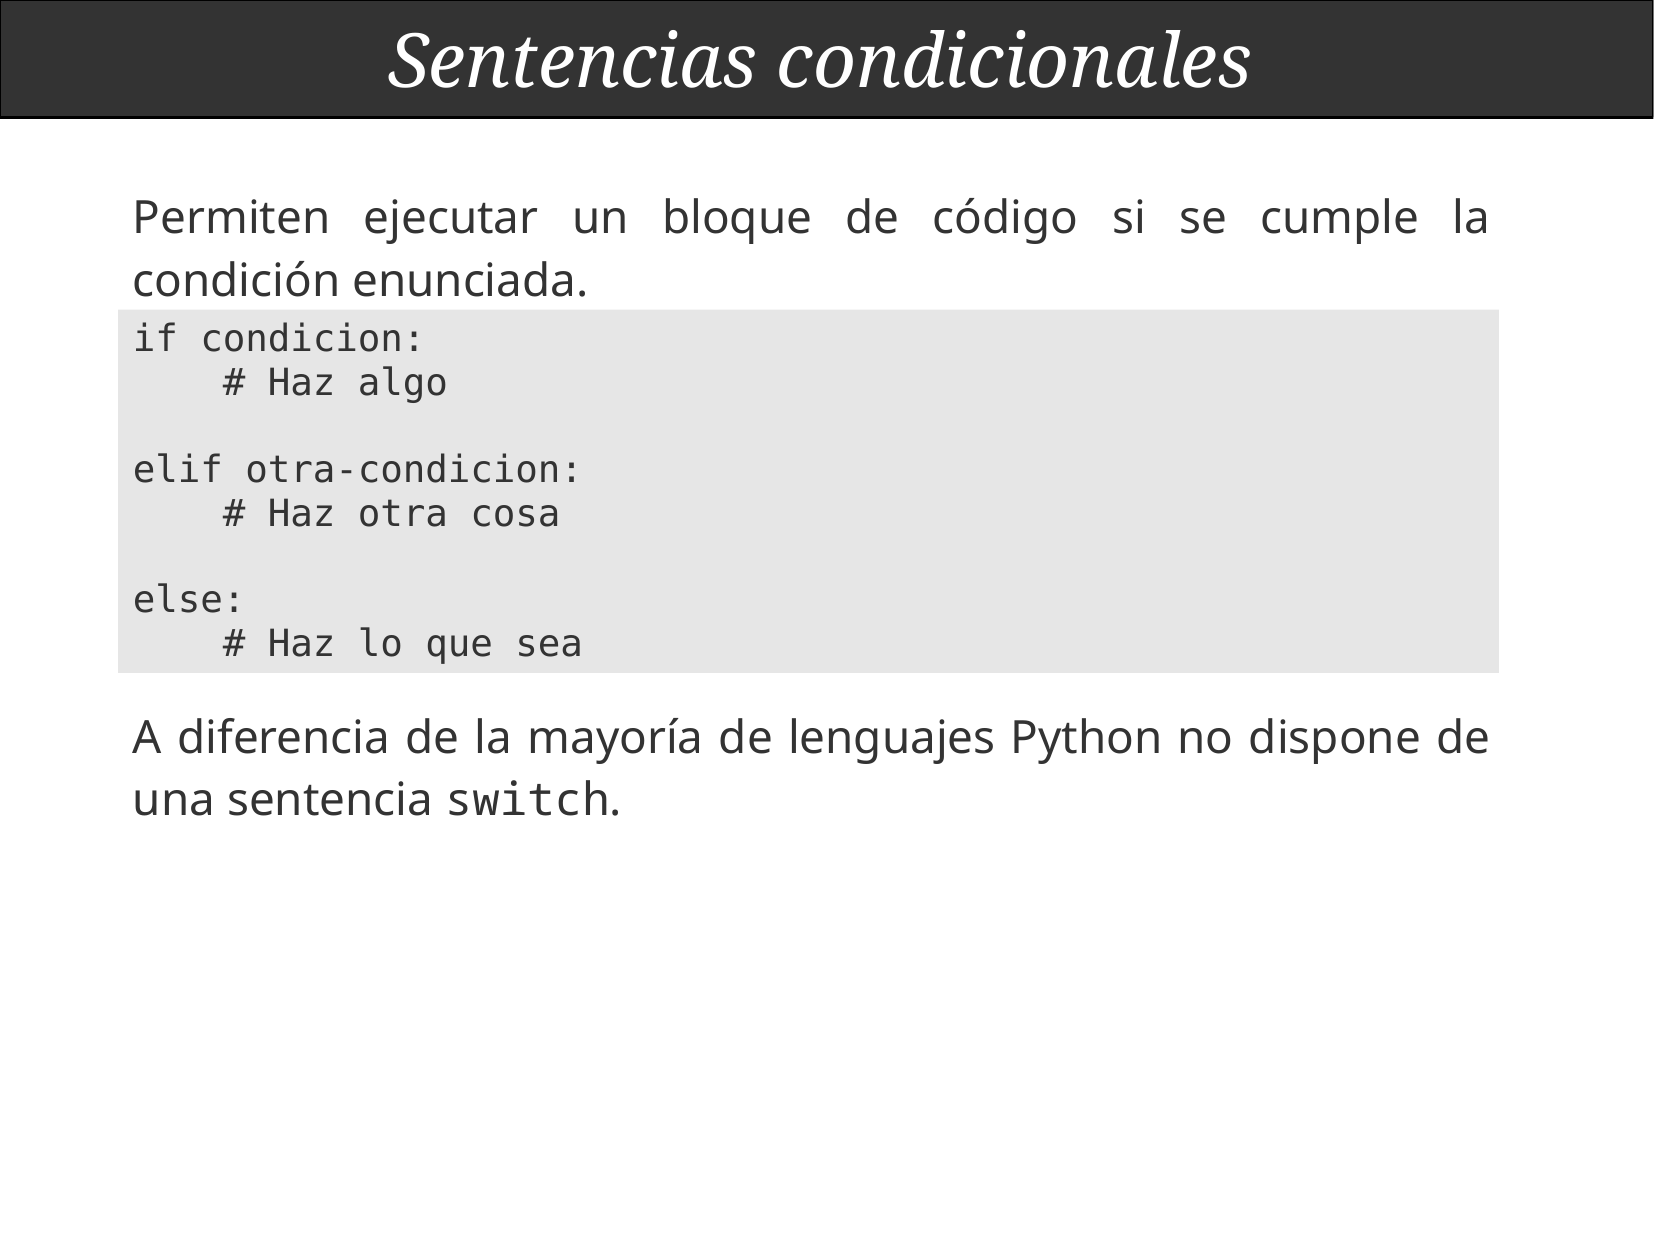

Sentencias condicionales
Permiten ejecutar un bloque de código si se cumple la condición enunciada.
if condicion:
 # Haz algo
elif otra-condicion:
 # Haz otra cosa
else:
 # Haz lo que sea
A diferencia de la mayoría de lenguajes Python no dispone de una sentencia switch.